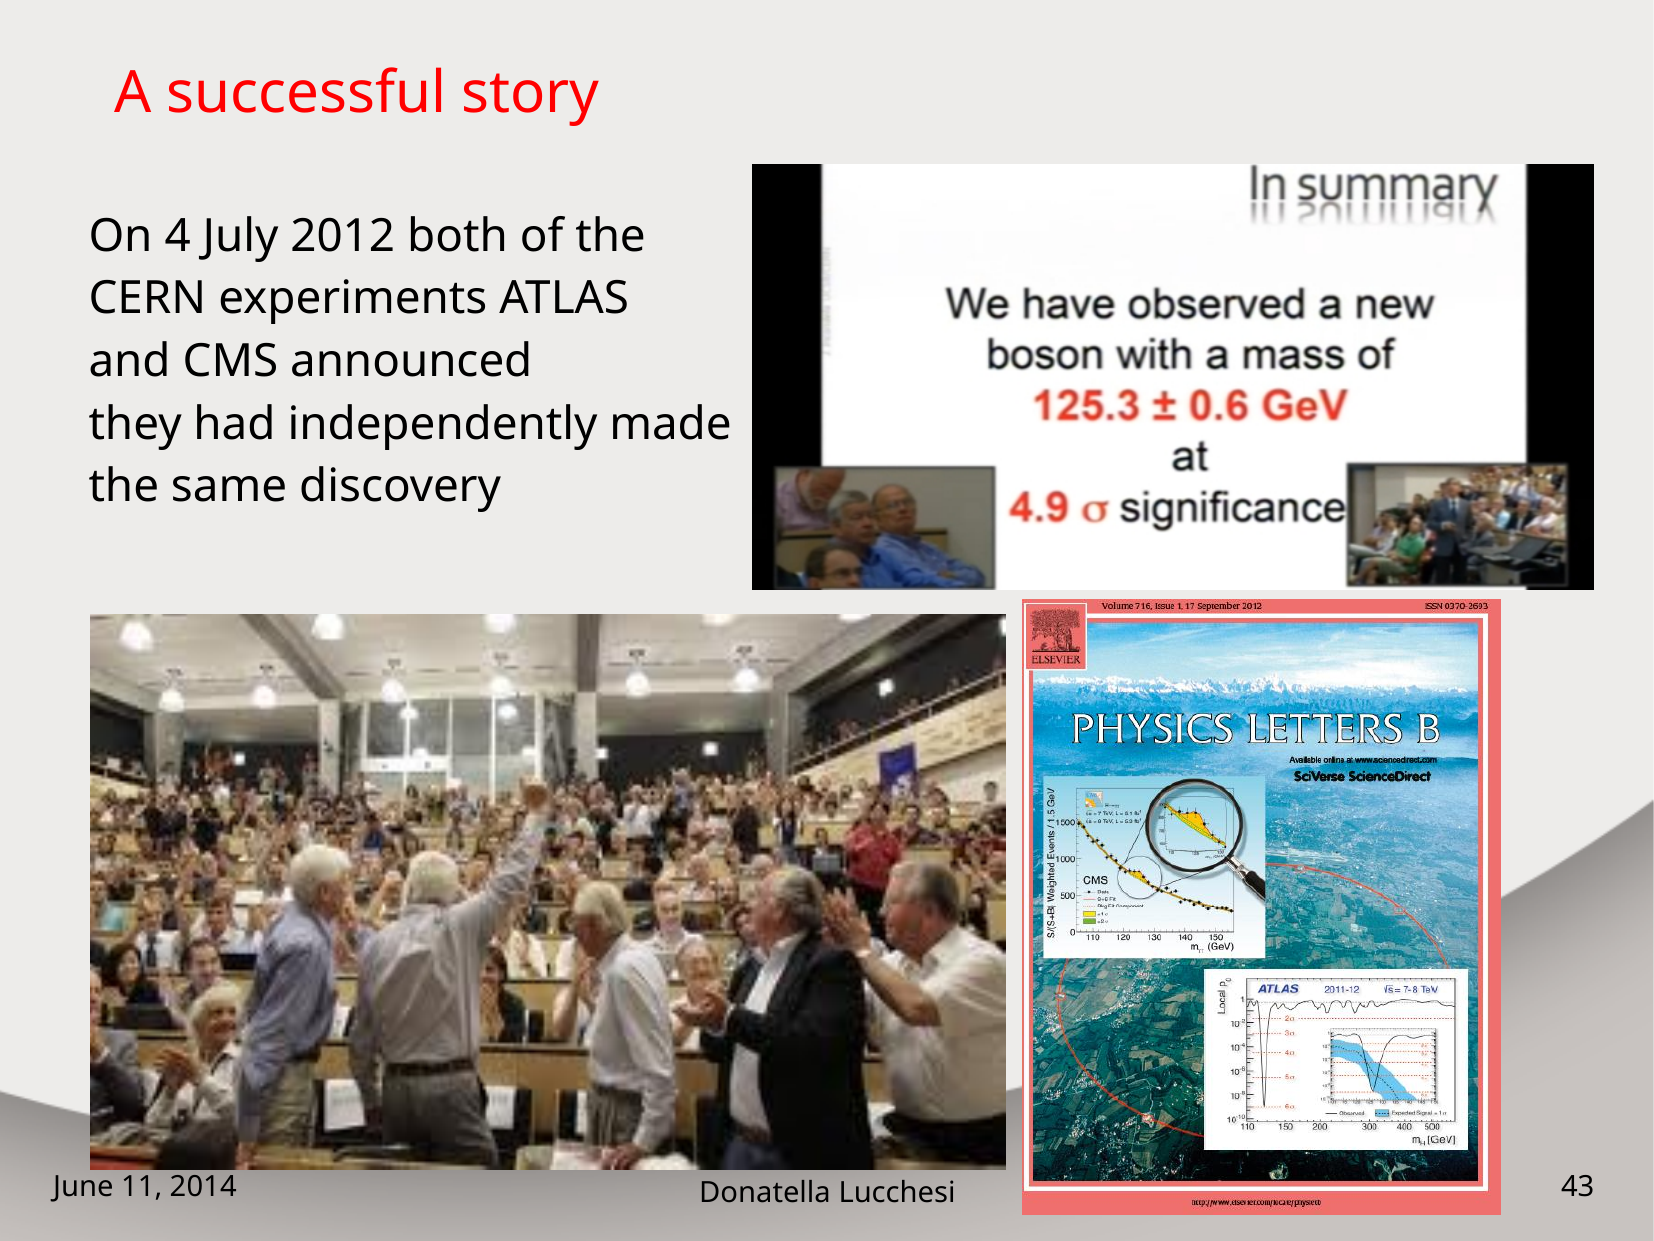

A successful story
On 4 July 2012 both of the
CERN experiments ATLAS
and CMS announced
they had independently made
the same discovery
June 11, 2014
43
Donatella Lucchesi